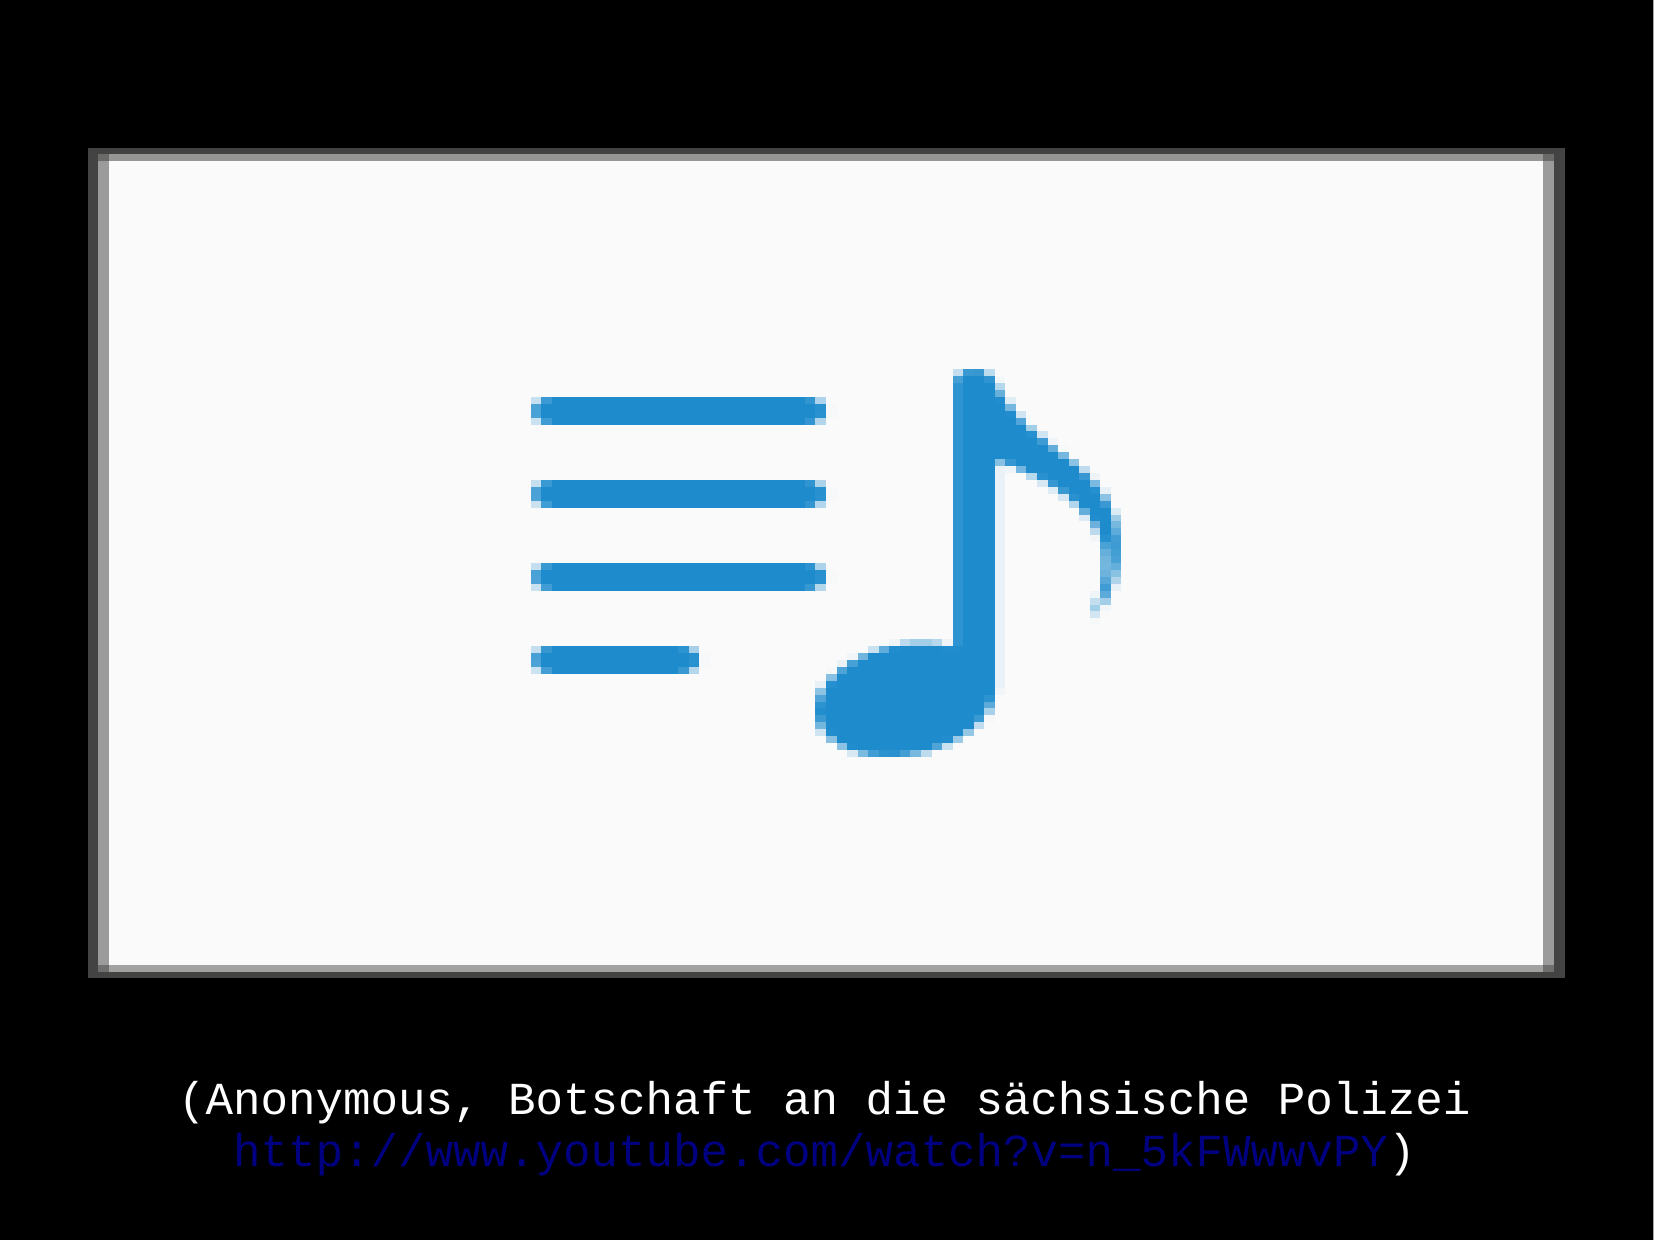

# (Anonymous, Botschaft an die sächsische Polizei http://www.youtube.com/watch?v=n_5kFWwwvPY)